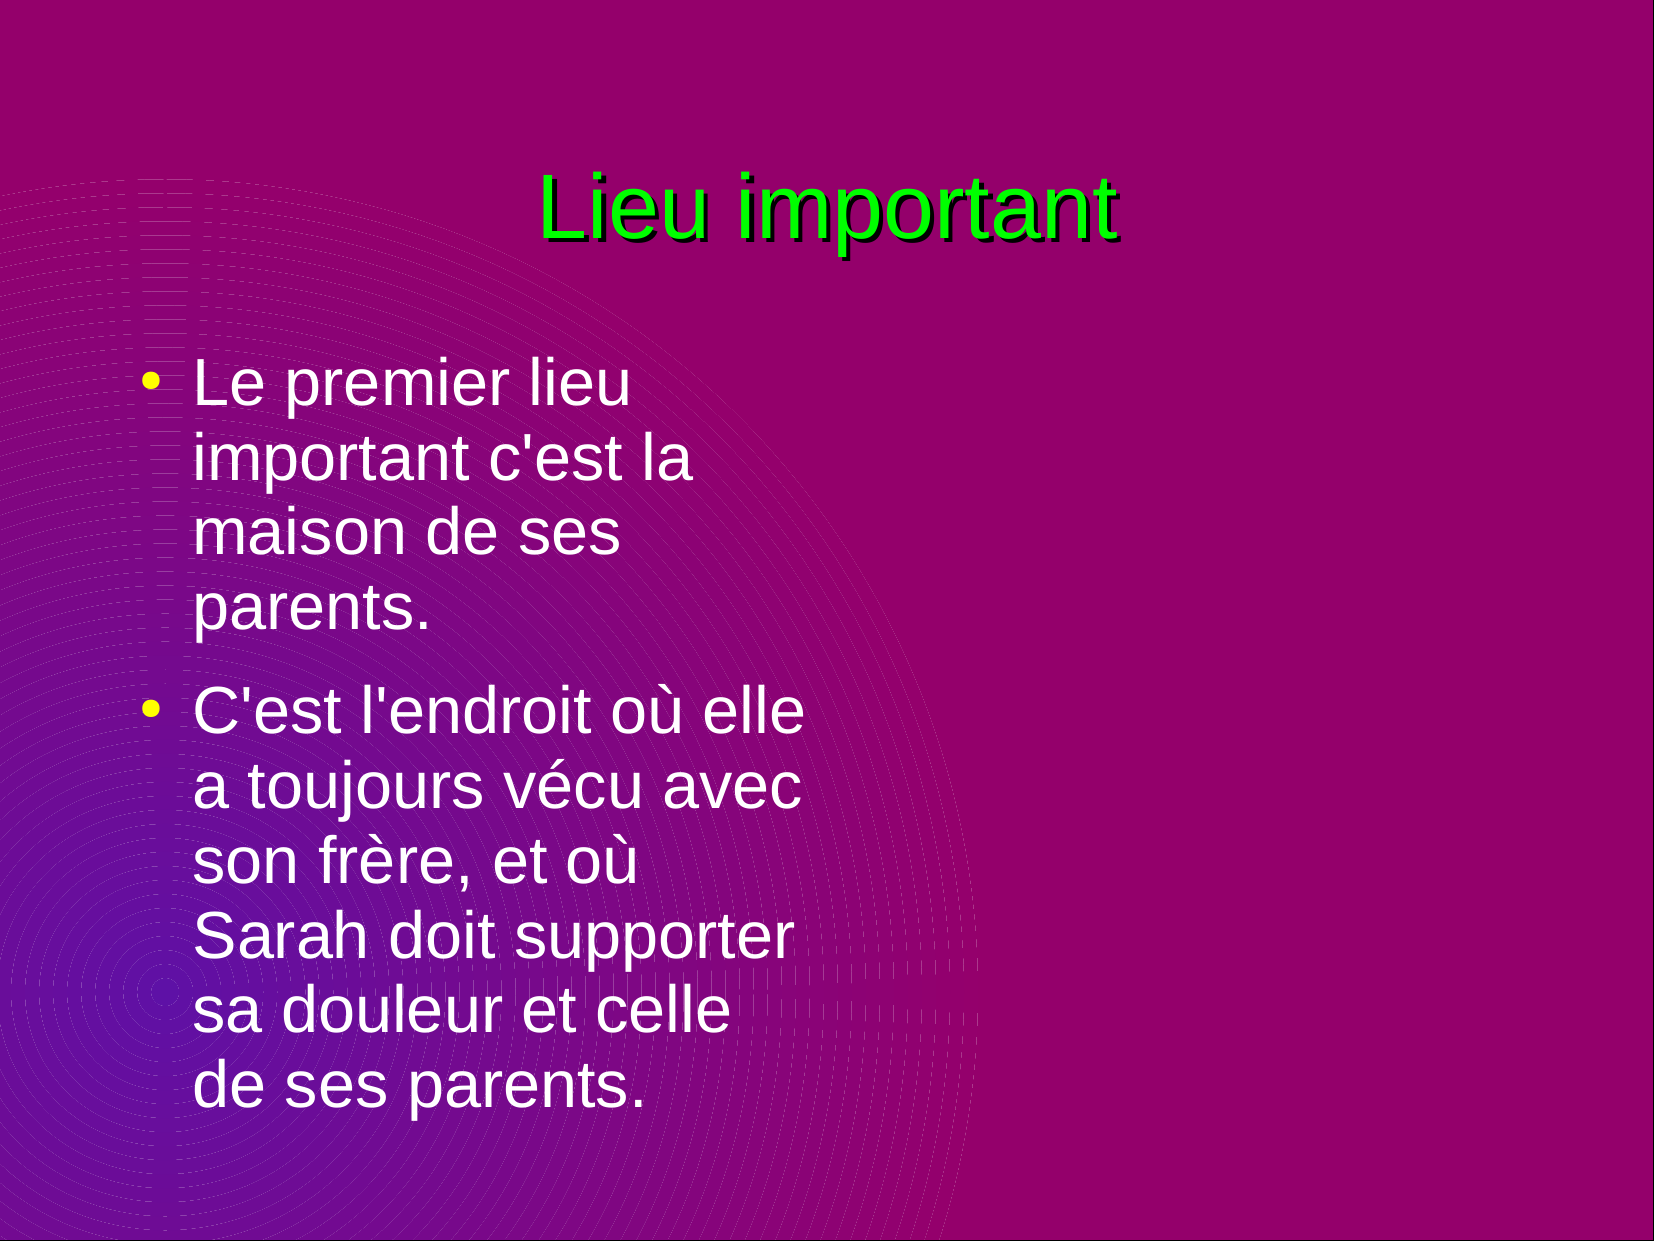

# Lieu important
Le premier lieu important c'est la maison de ses parents.
C'est l'endroit où elle a toujours vécu avec son frère, et où Sarah doit supporter sa douleur et celle de ses parents.